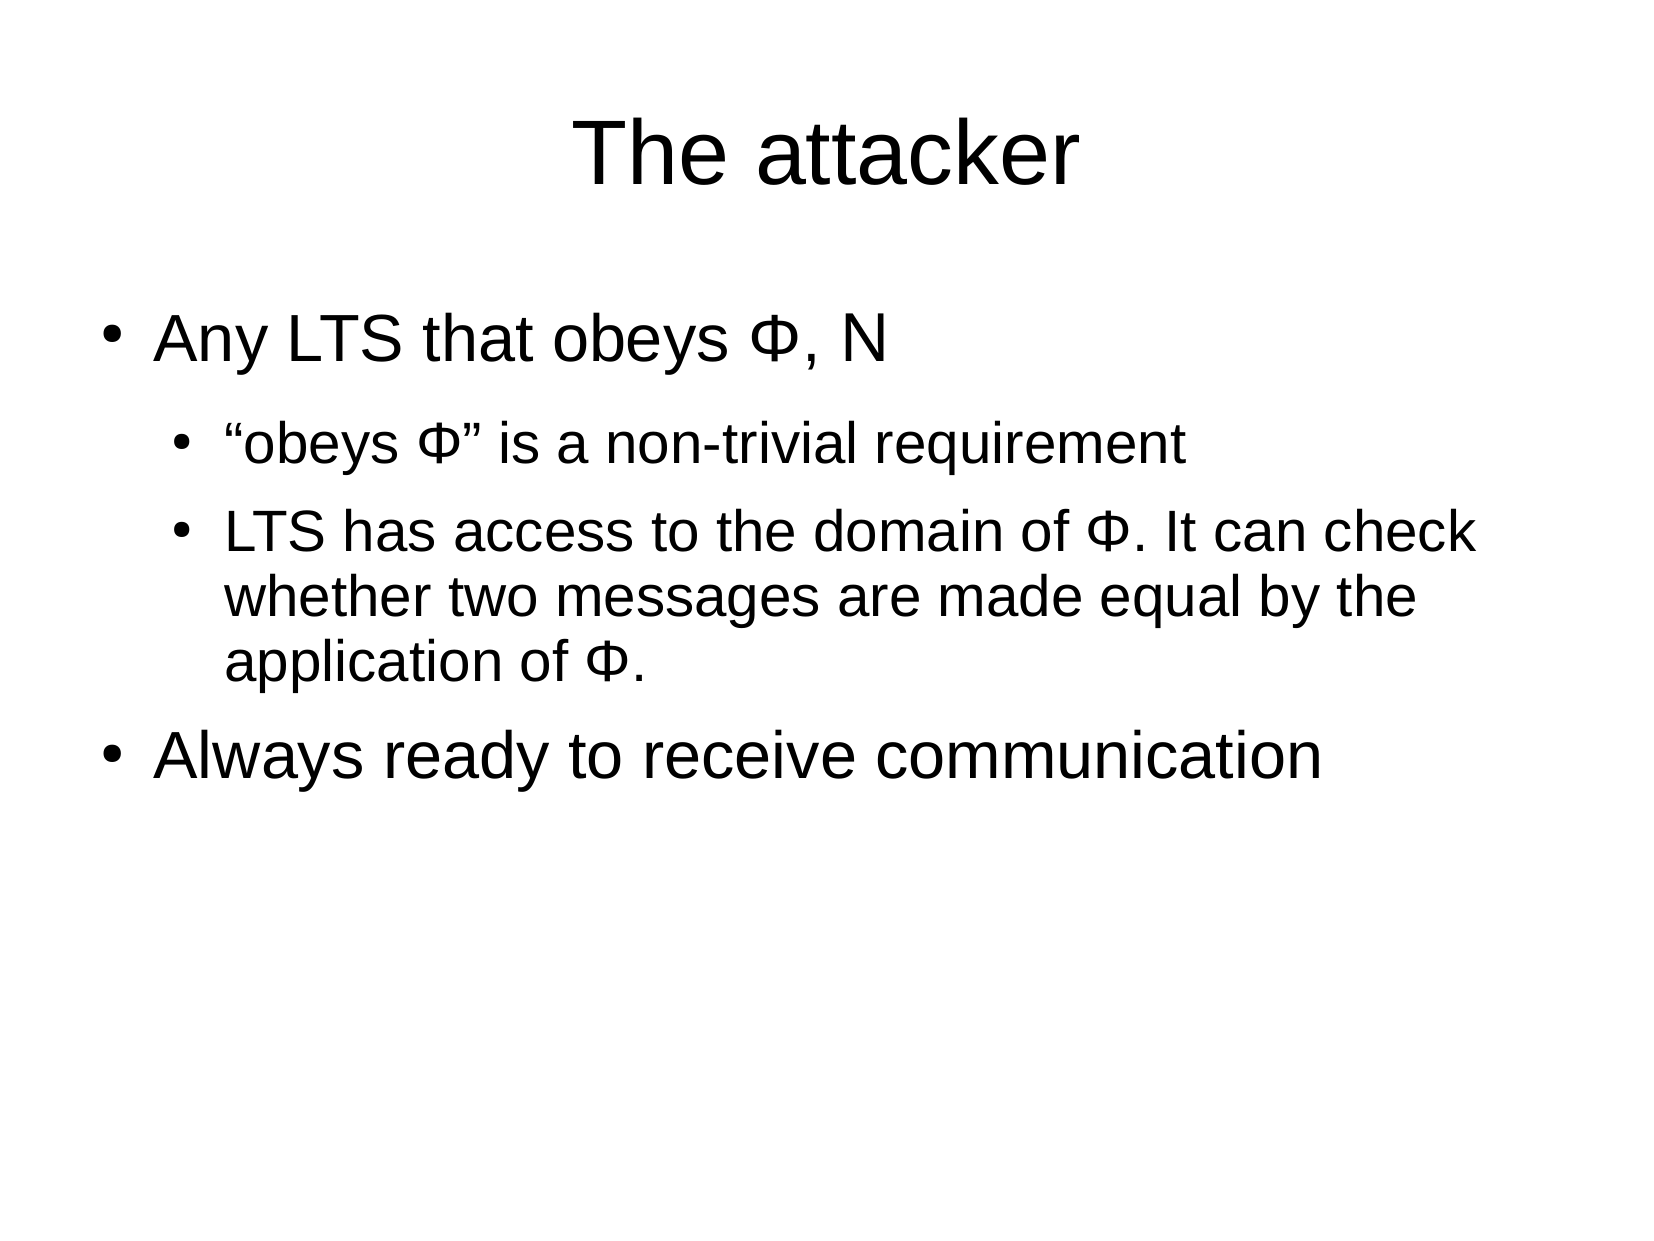

# The attacker
Any LTS that obeys Φ, N
“obeys Φ” is a non-trivial requirement
LTS has access to the domain of Φ. It can check whether two messages are made equal by the application of Φ.
Always ready to receive communication